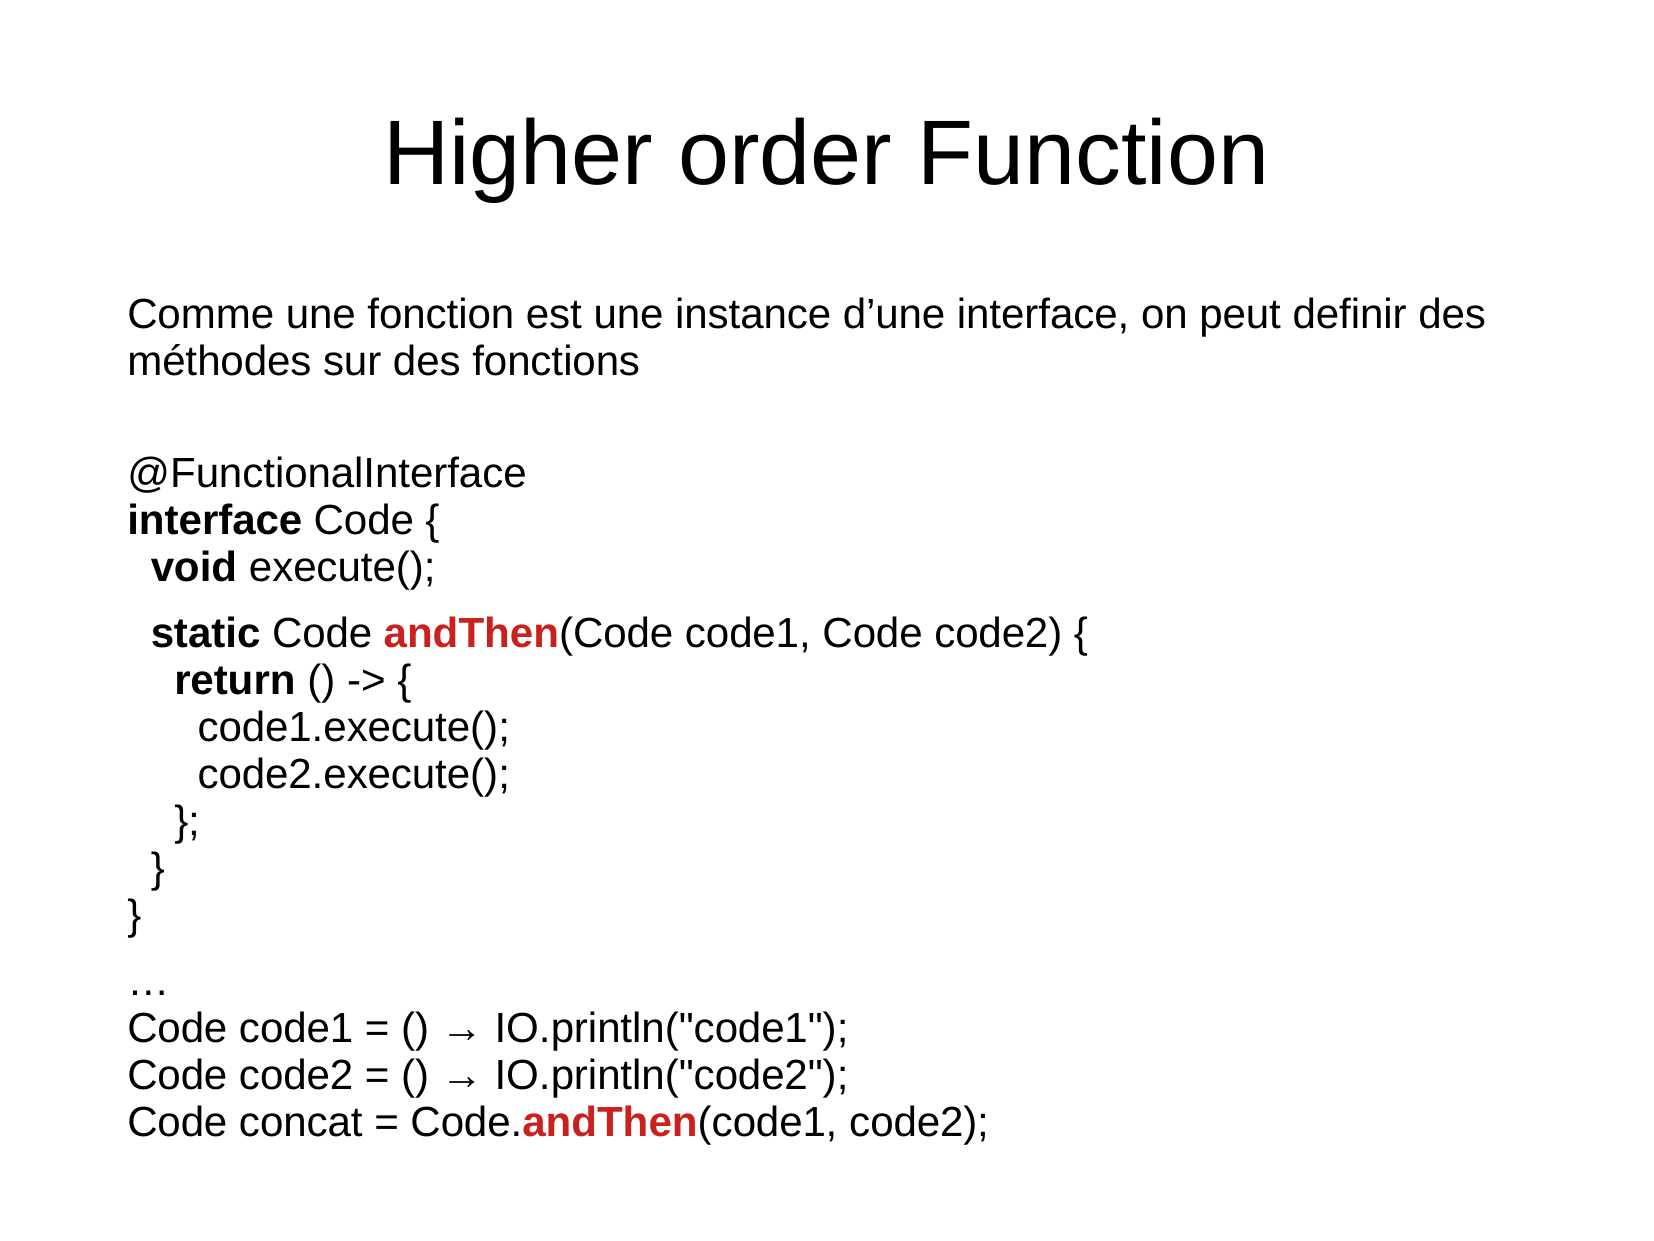

# Higher order Function
Comme une fonction est une instance d’une interface, on peut definir des méthodes sur des fonctions
@FunctionalInterface
interface Code {
 void execute();
 static Code andThen(Code code1, Code code2) {
 return () -> {
 code1.execute();
 code2.execute();
 };
 }
}
…
Code code1 = () → IO.println("code1");
Code code2 = () → IO.println("code2");
Code concat = Code.andThen(code1, code2);